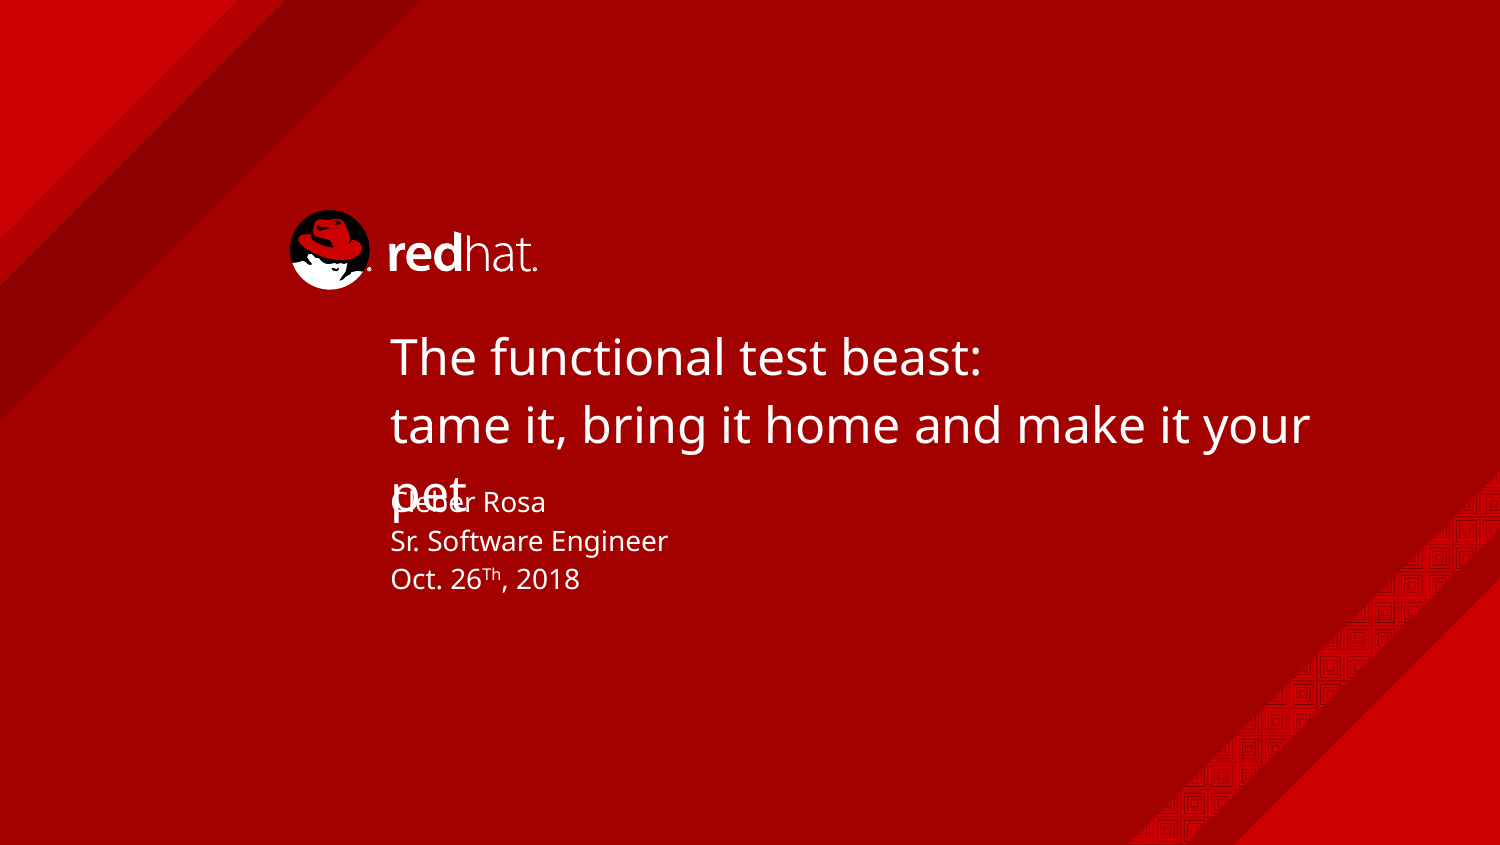

# The functional test beast: tame it, bring it home and make it your pet
Cleber Rosa
Sr. Software Engineer
Oct. 26Th, 2018
INSERT DESIGNATOR, IF NEEDED
1